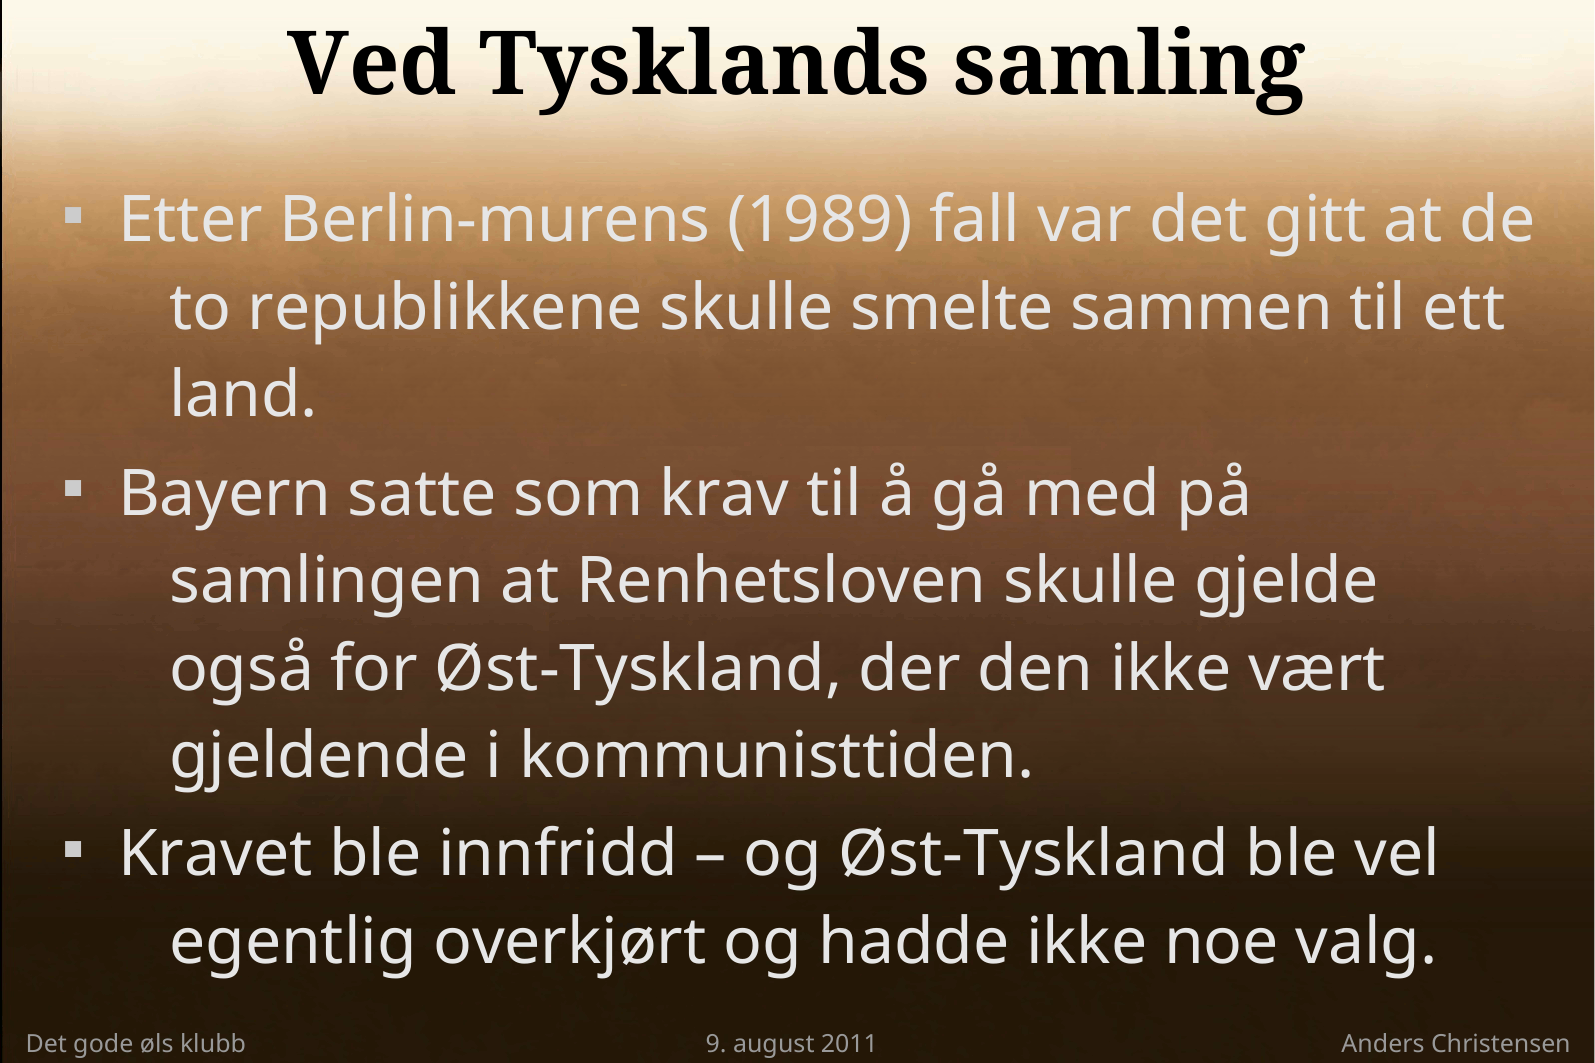

# Ved Tysklands samling
Etter Berlin-murens (1989) fall var det gitt at de to republikkene skulle smelte sammen til ett land.
Bayern satte som krav til å gå med på samlingen at Renhetsloven skulle gjelde også for Øst-Tyskland, der den ikke vært gjeldende i kommunisttiden.
Kravet ble innfridd – og Øst-Tyskland ble vel egentlig overkjørt og hadde ikke noe valg.